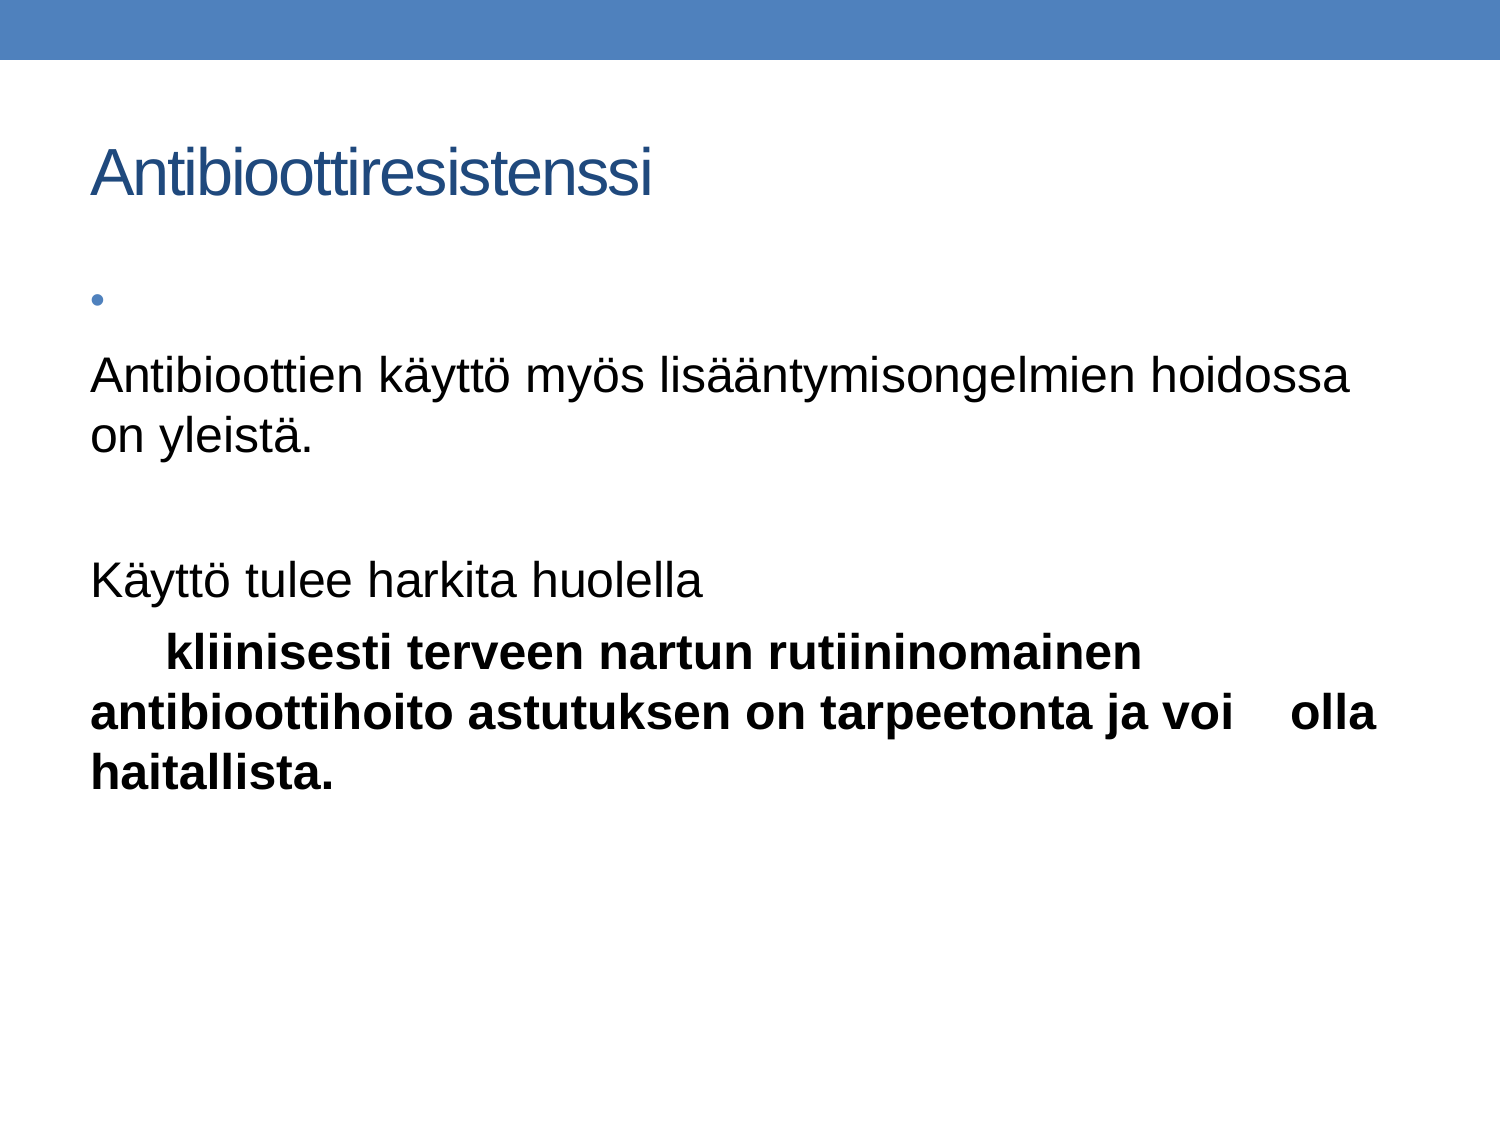

# Antibioottiresistenssi
Antibioottien käyttö myös lisääntymisongelmien hoidossa on yleistä.
Käyttö tulee harkita huolella
	kliinisesti terveen nartun rutiininomainen 	antibioottihoito astutuksen on tarpeetonta ja voi 	olla haitallista.